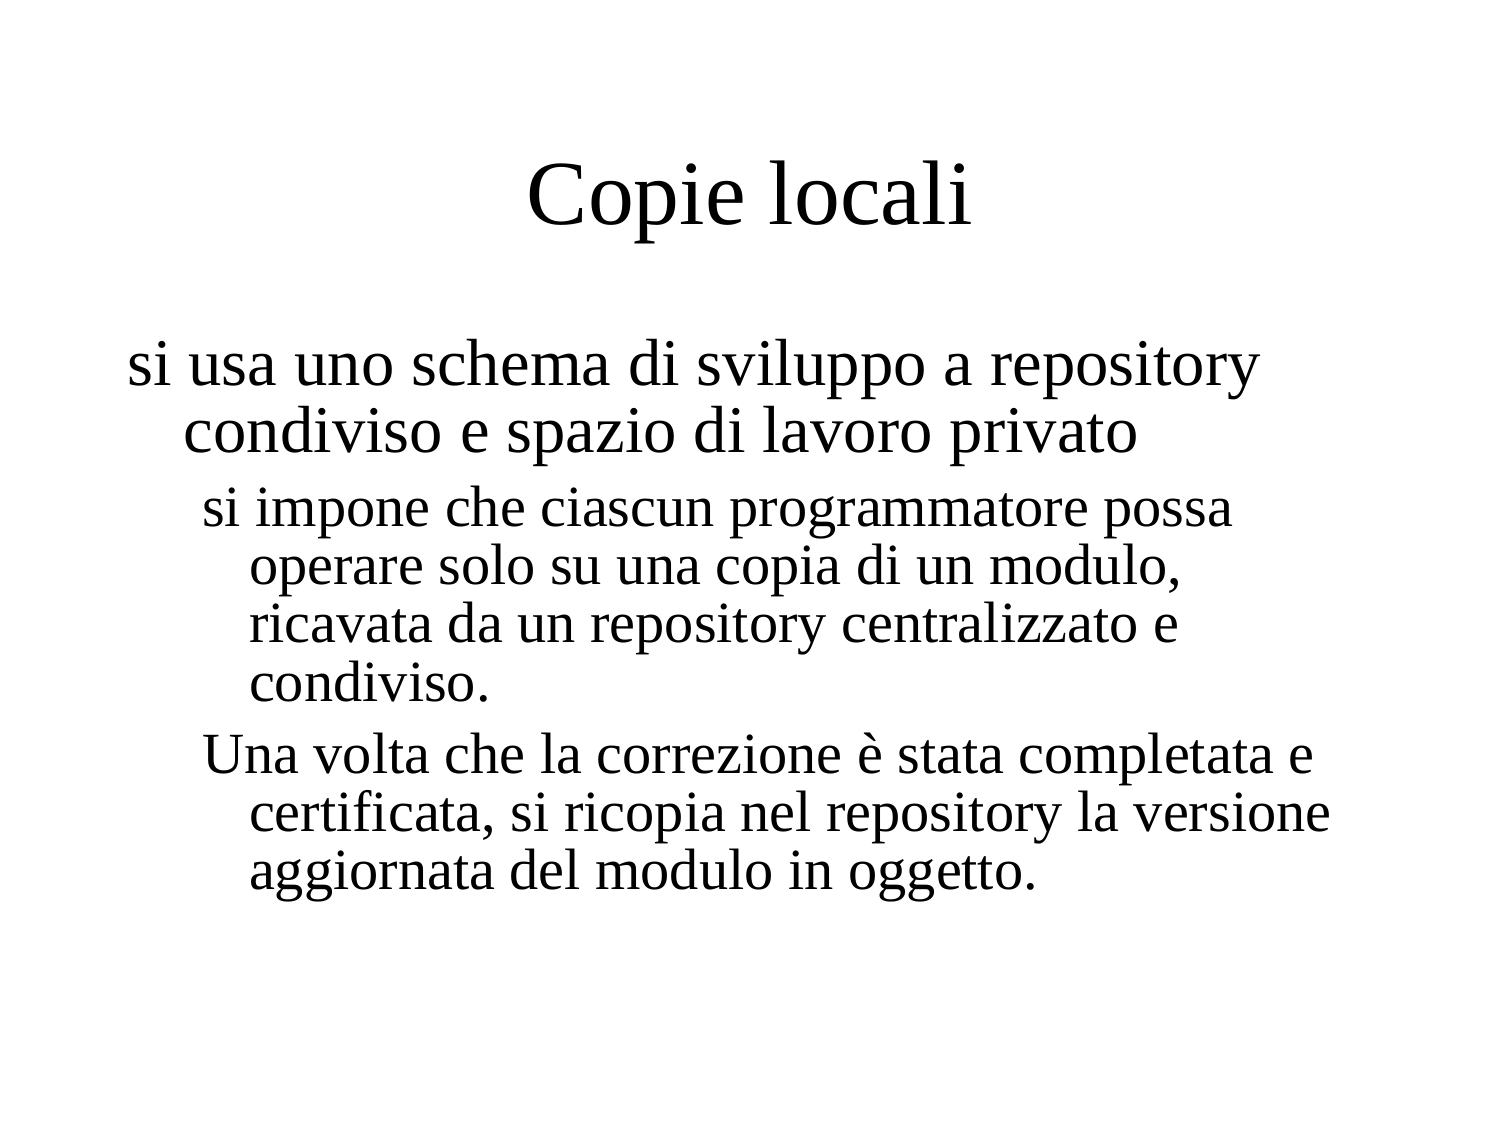

# Copie locali
si usa uno schema di sviluppo a repository condiviso e spazio di lavoro privato
si impone che ciascun programmatore possa operare solo su una copia di un modulo, ricavata da un repository centralizzato e condiviso.
Una volta che la correzione è stata completata e certificata, si ricopia nel repository la versione aggiornata del modulo in oggetto.